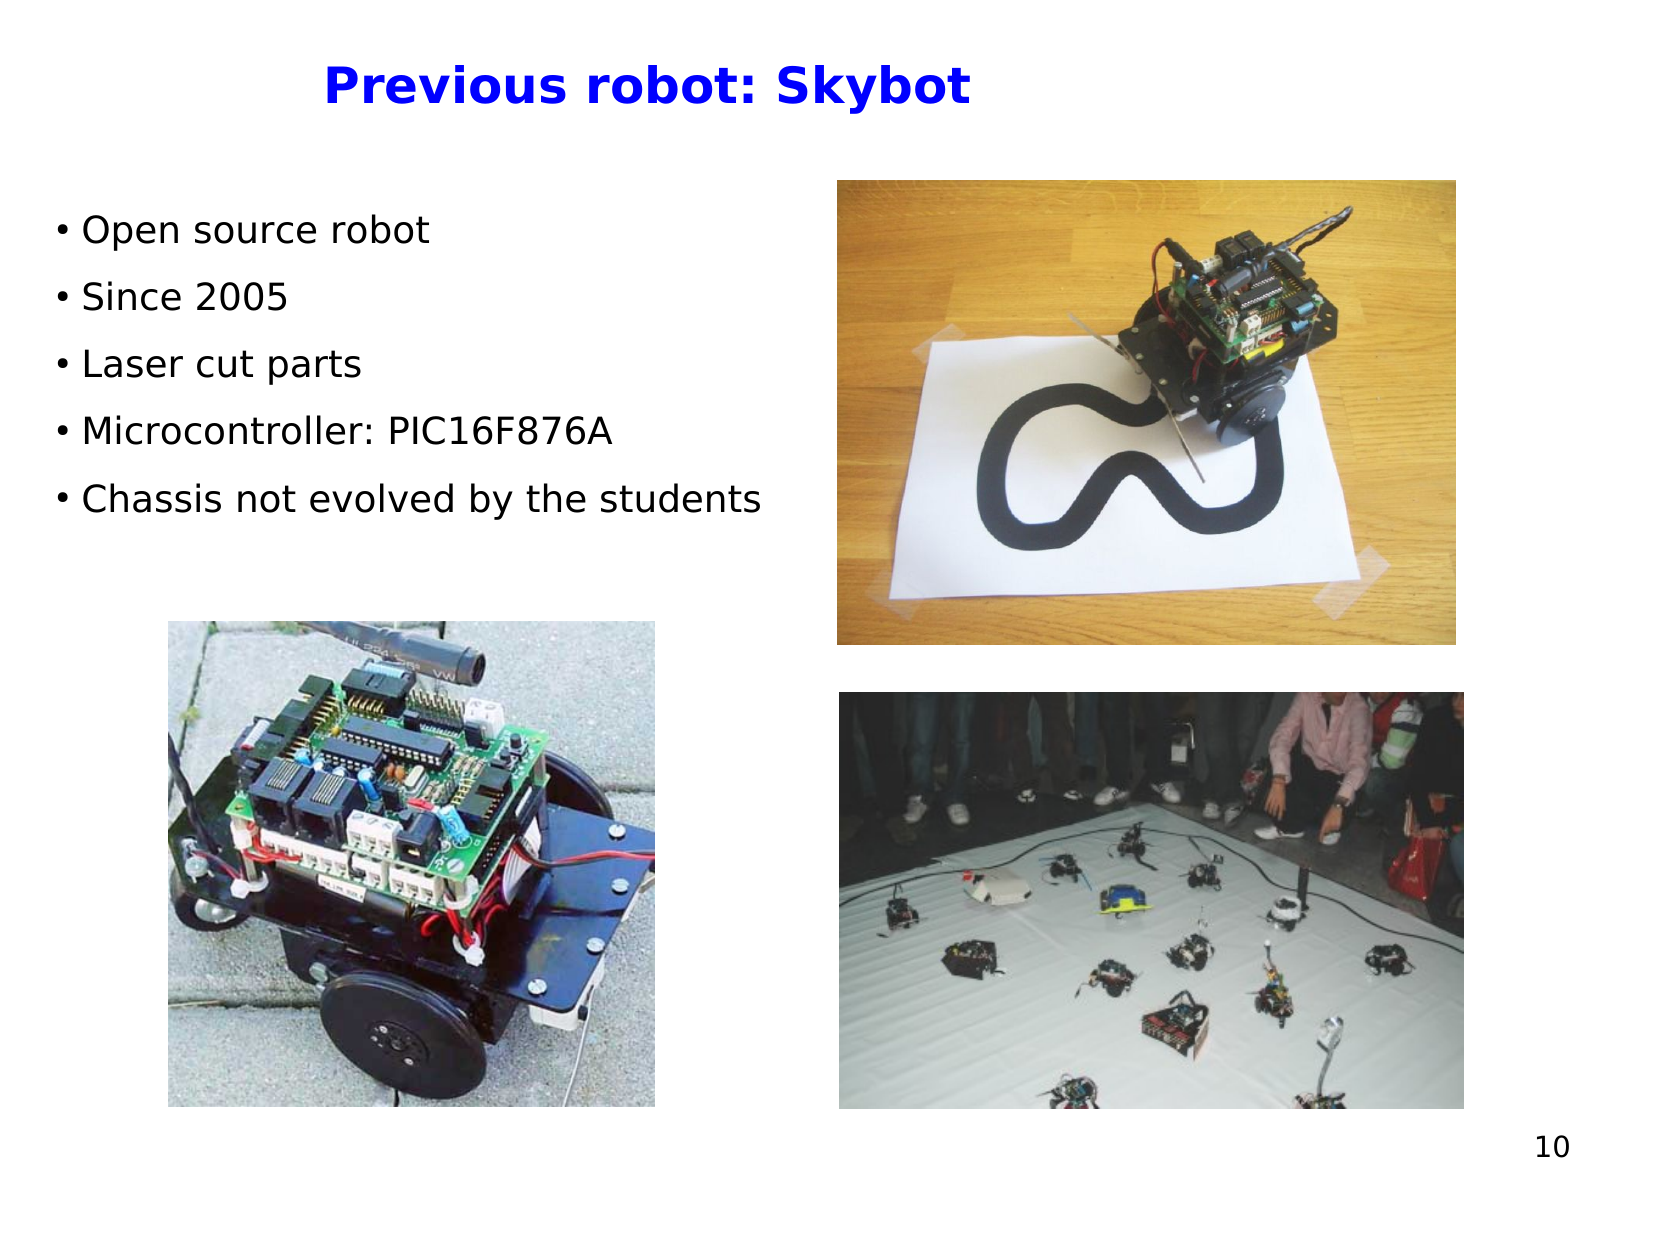

Previous robot: Skybot
 Open source robot
 Since 2005
 Laser cut parts
 Microcontroller: PIC16F876A
 Chassis not evolved by the students
10